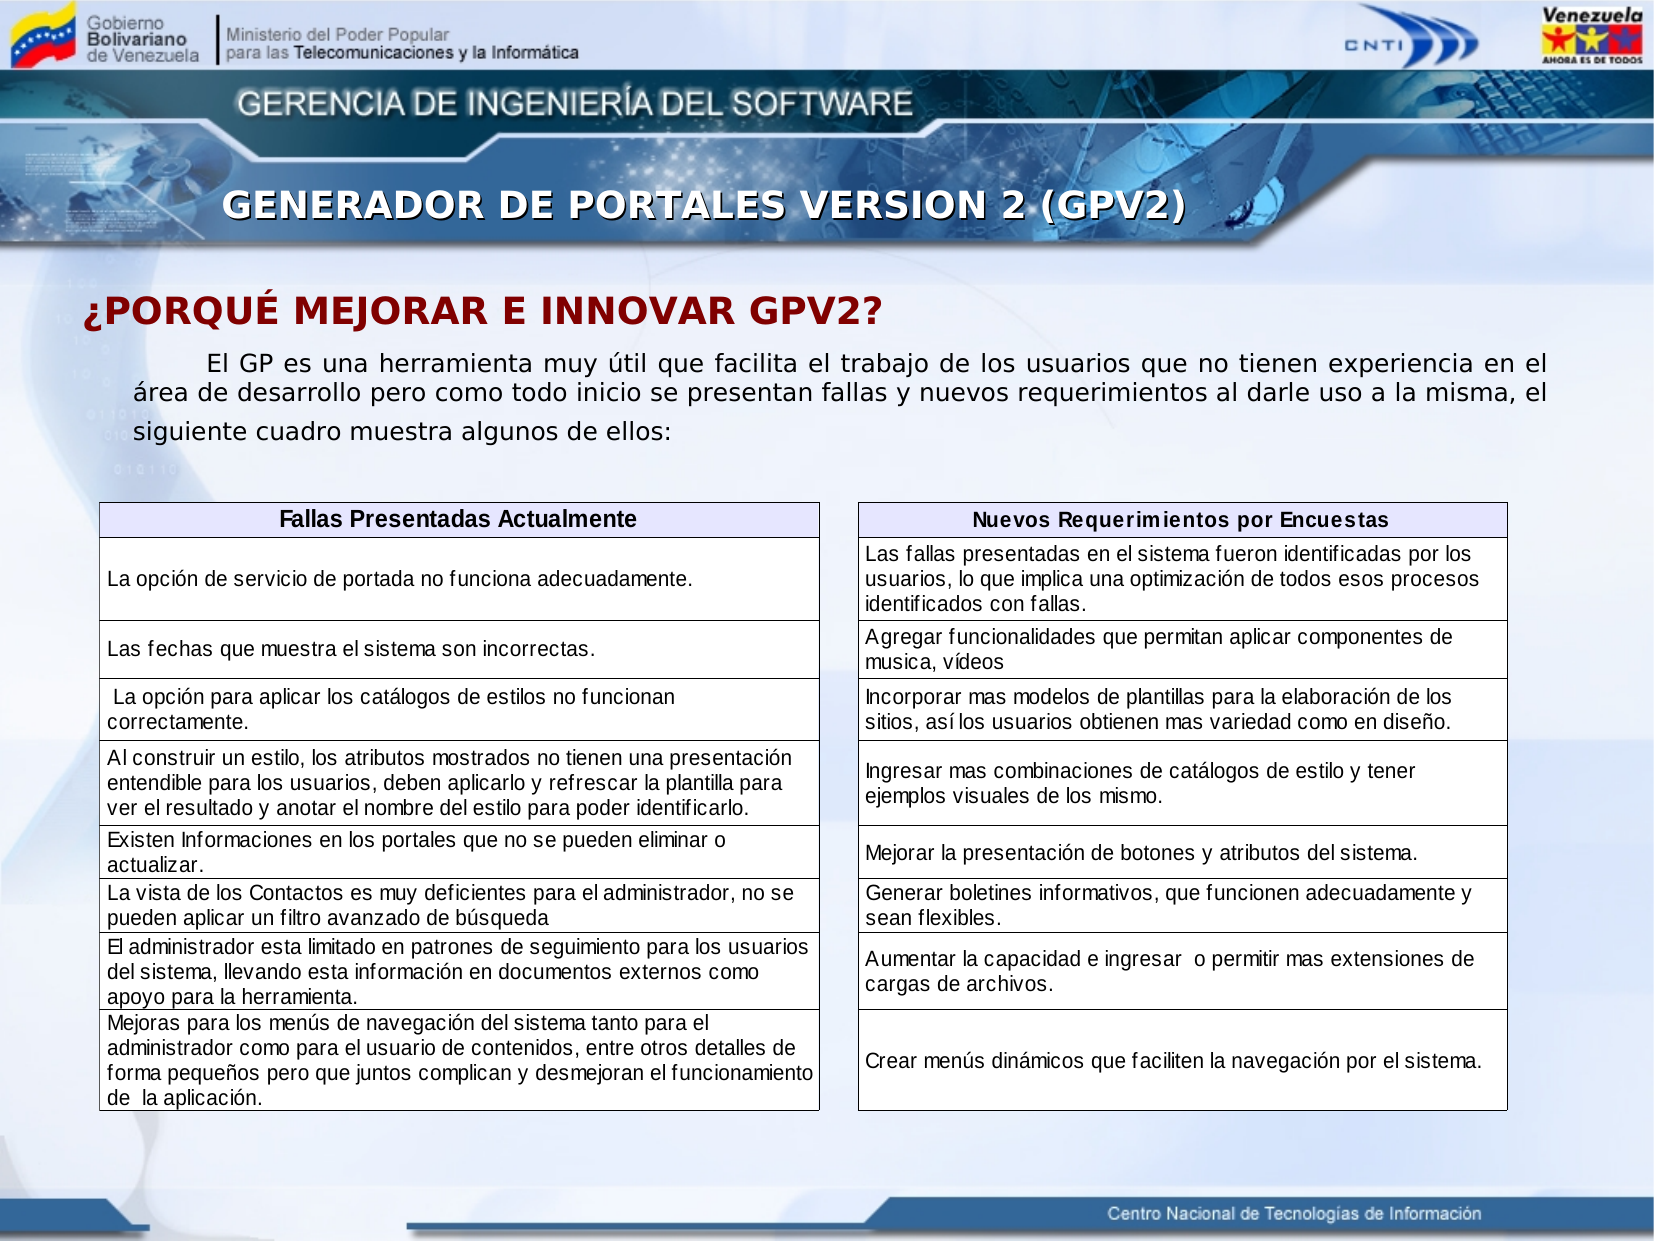

GENERADOR DE PORTALES VERSION 2 (GPV2)
 ¿PORQUÉ MEJORAR E INNOVAR GPV2?
	El GP es una herramienta muy útil que facilita el trabajo de los usuarios que no tienen experiencia en el área de desarrollo pero como todo inicio se presentan fallas y nuevos requerimientos al darle uso a la misma, el siguiente cuadro muestra algunos de ellos: